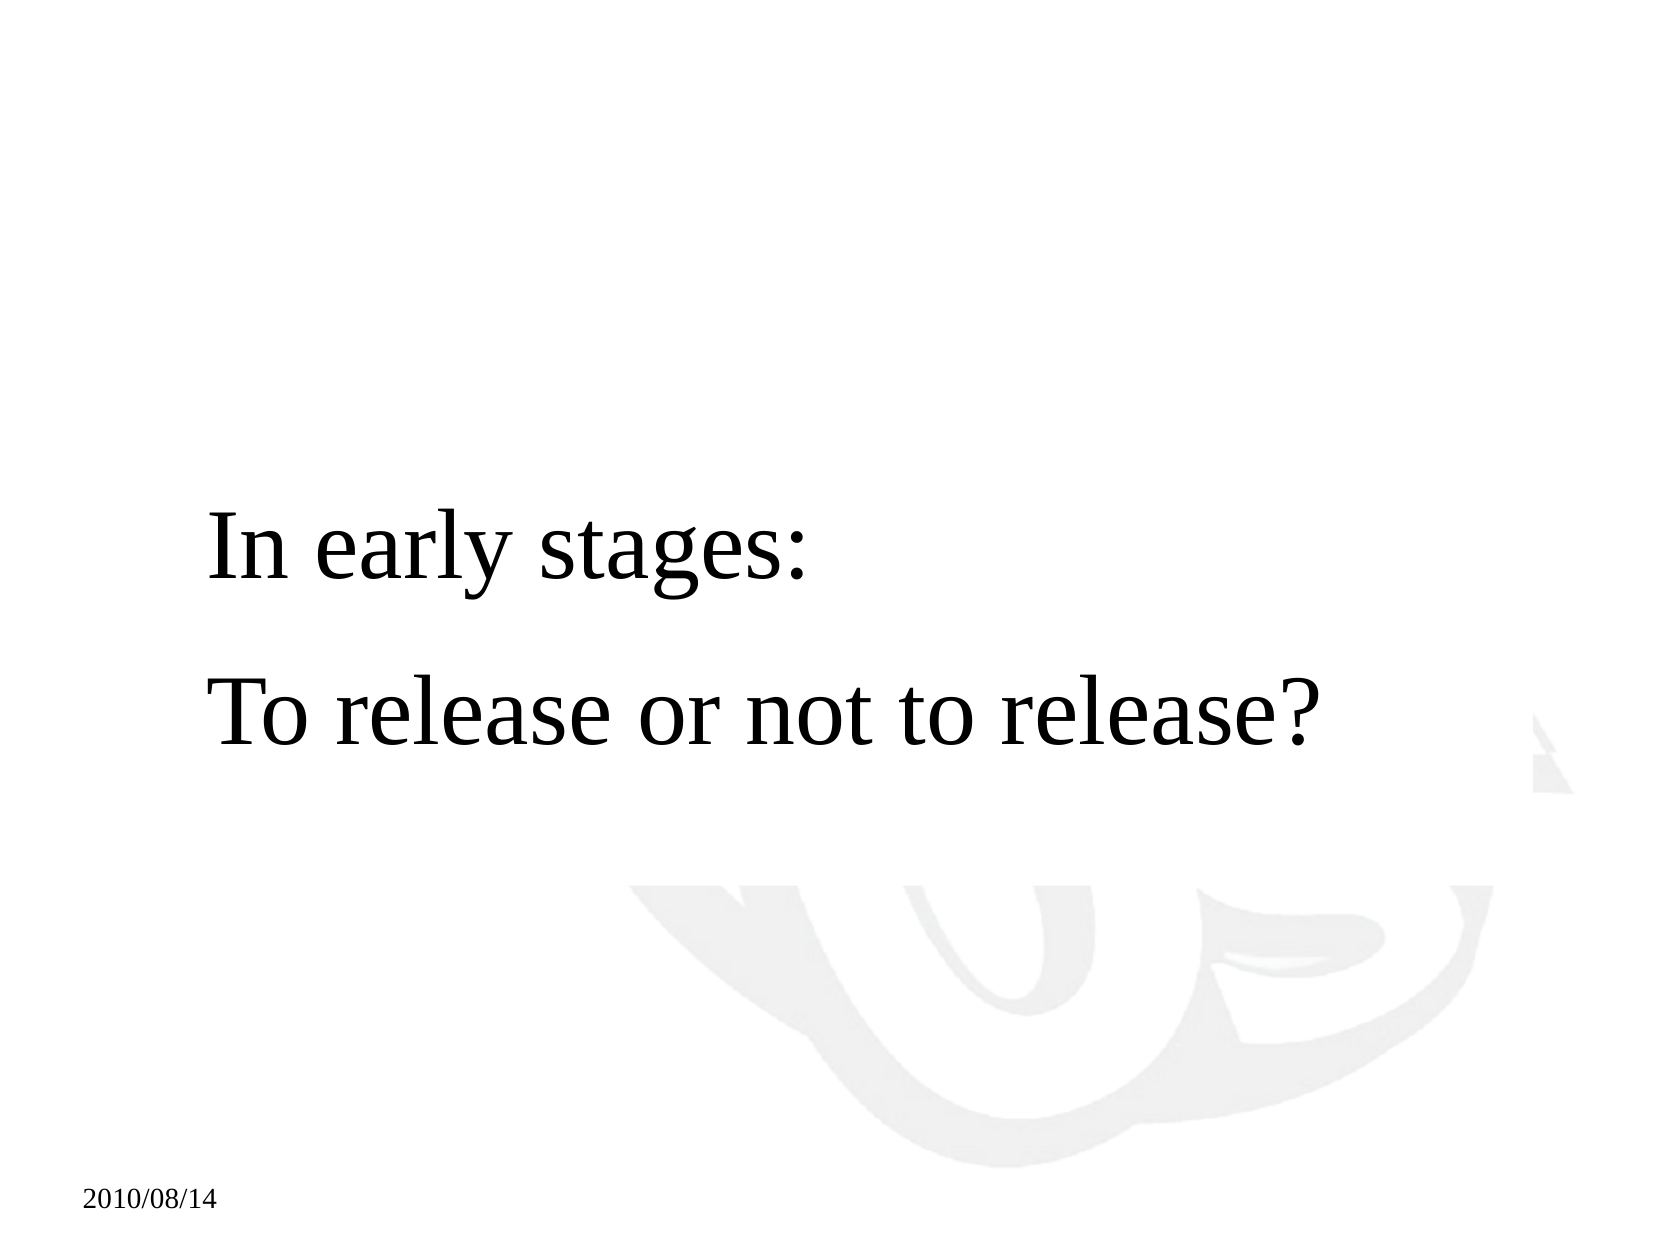

# In early stages: To release or not to release?
2010/08/14